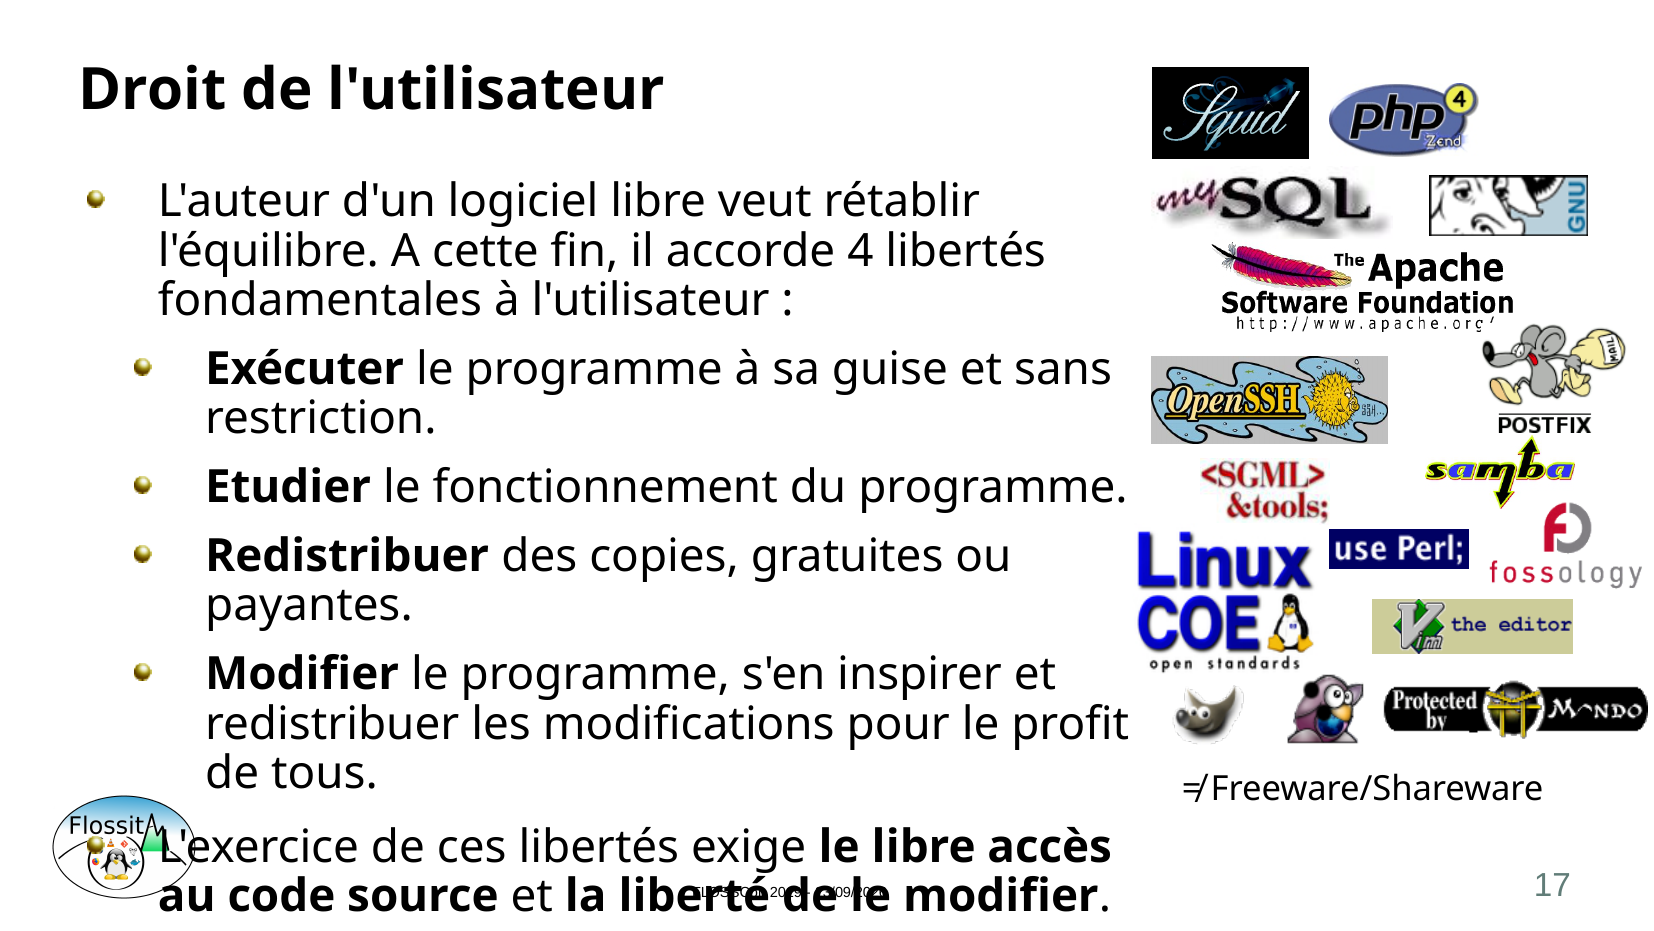

Droit de l'utilisateur
# L'auteur d'un logiciel libre veut rétablir l'équilibre. A cette fin, il accorde 4 libertés fondamentales à l'utilisateur :
Exécuter le programme à sa guise et sans restriction.
Etudier le fonctionnement du programme.
Redistribuer des copies, gratuites ou payantes.
Modifier le programme, s'en inspirer et redistribuer les modifications pour le profit de tous.
L'exercice de ces libertés exige le libre accès au code source et la liberté de le modifier.
≠ Freeware/Shareware
17